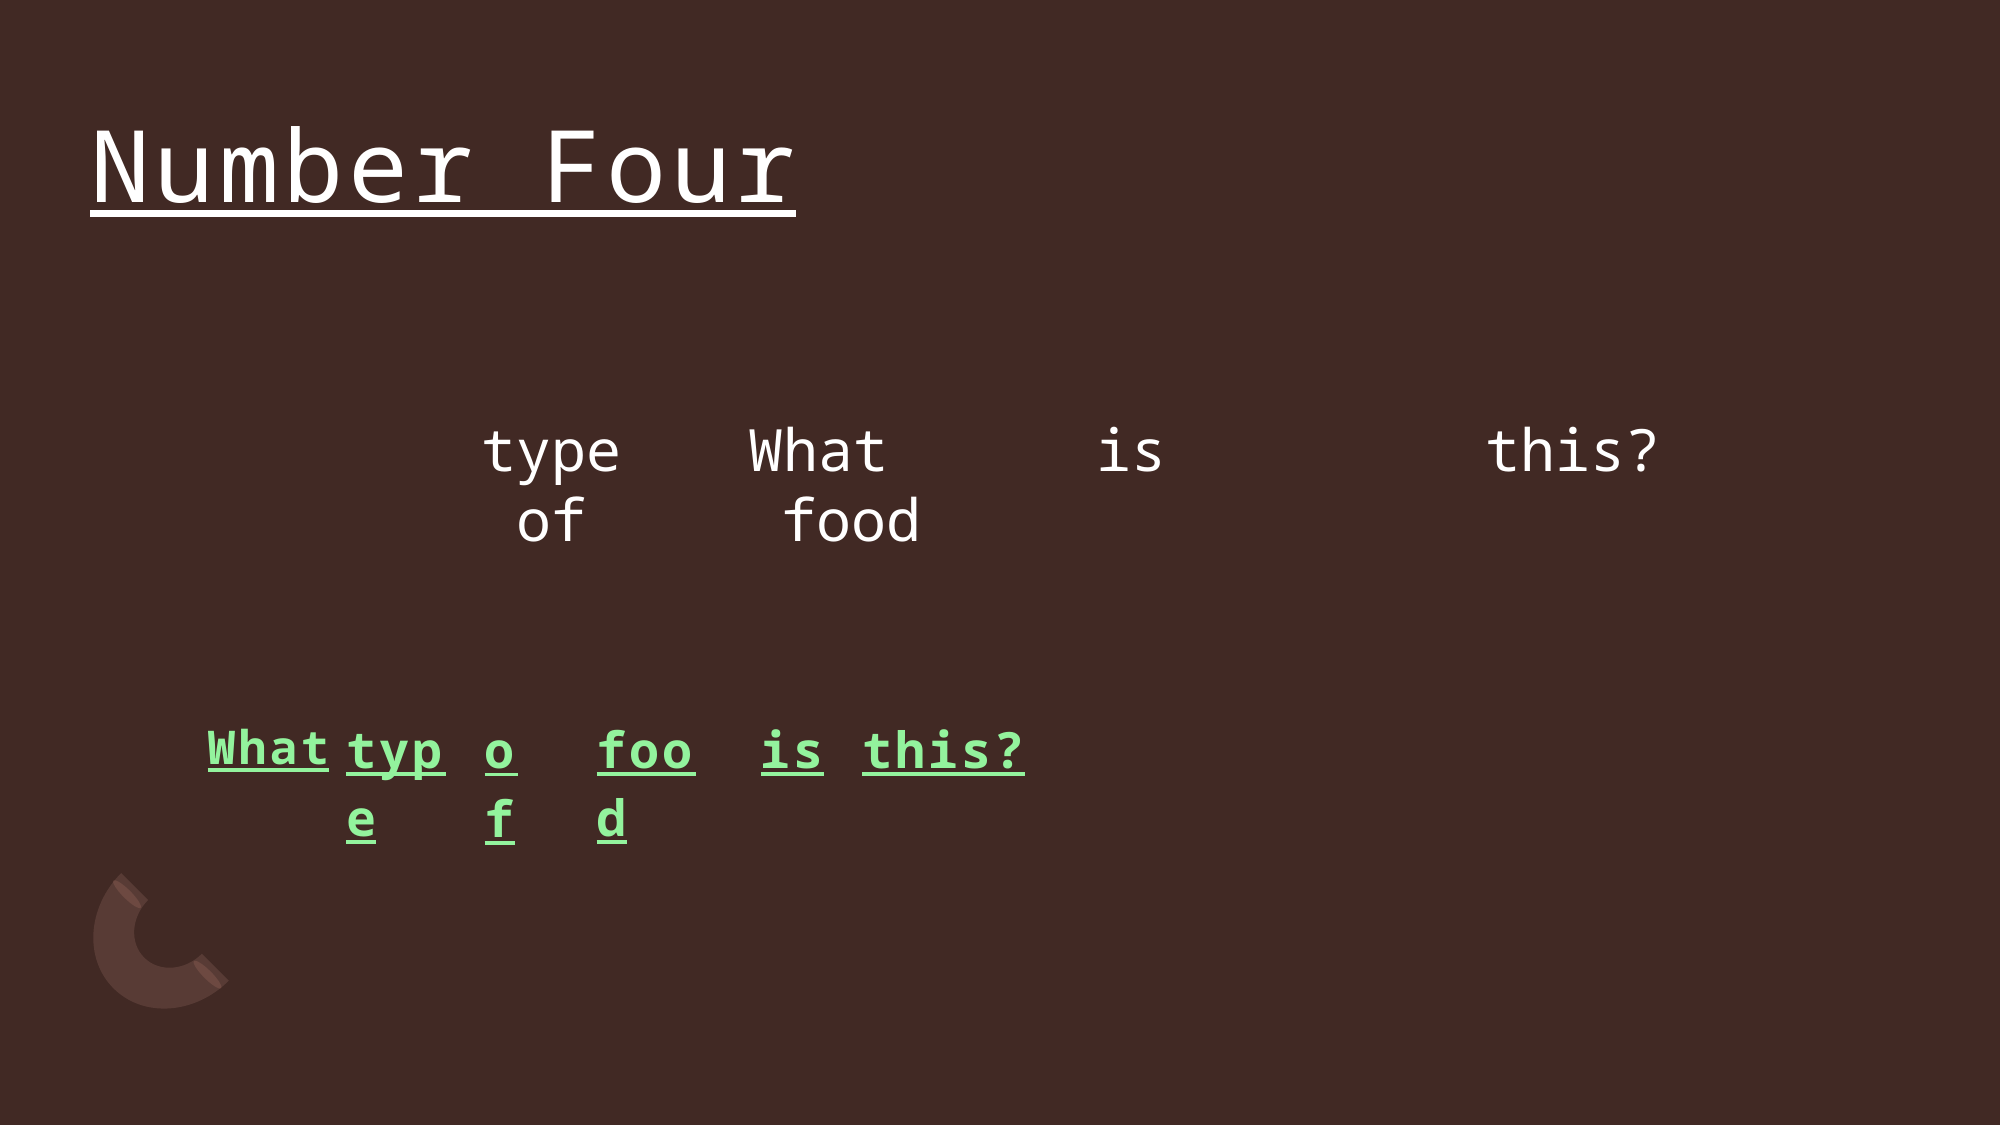

# Number Four
type	 	 What 	 is 				this?		 of			food
type
food
is
this?
What
of